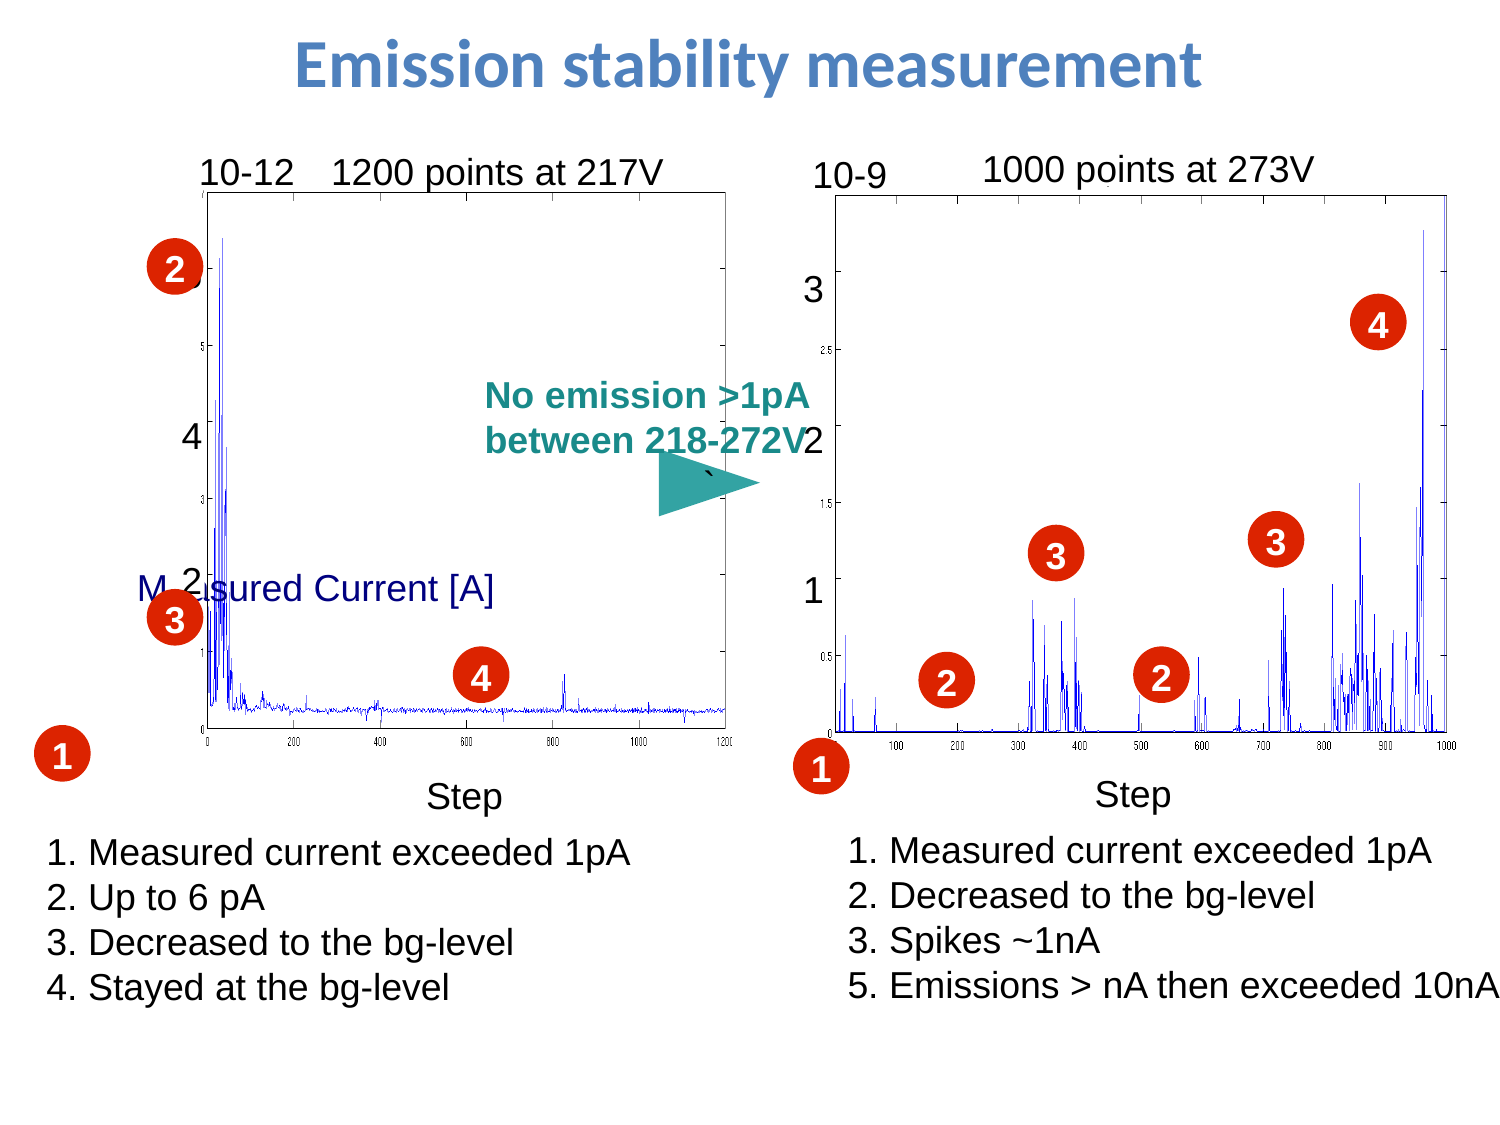

Emission stability measurement
1000 points at 273V
10-12
1200 points at 217V
10-9
2
6
3
4
No emission >1pA
between 218-272V
4
2
`
3
3
2
Measured Current [A]
1
3
4
2
2
1
1
Step
Step
1. Measured current exceeded 1pA
2. Decreased to the bg-level
3. Spikes ~1nA
5. Emissions > nA then exceeded 10nA
1. Measured current exceeded 1pA
2. Up to 6 pA
3. Decreased to the bg-level
4. Stayed at the bg-level